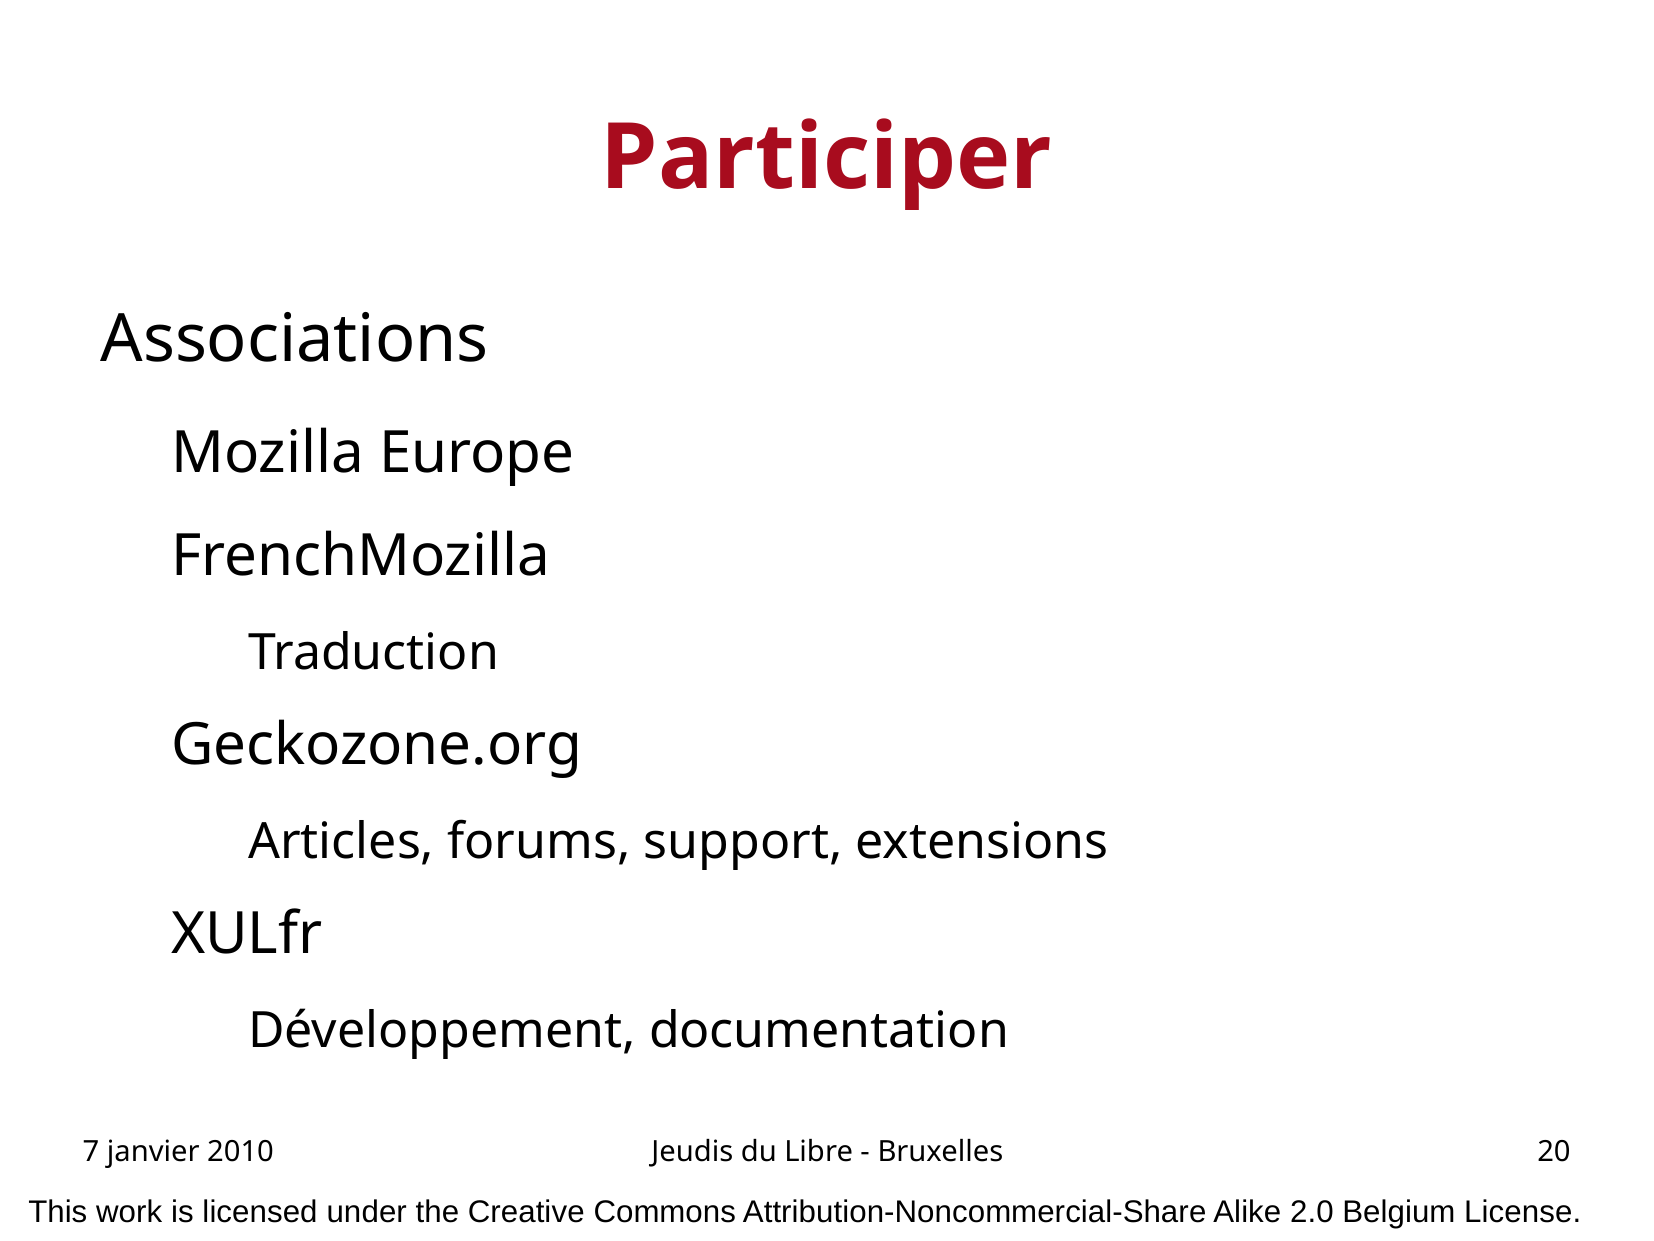

# Participer
Associations
Mozilla Europe
FrenchMozilla
Traduction
Geckozone.org
Articles, forums, support, extensions
XULfr
Développement, documentation
7 janvier 2010
Jeudis du Libre - Bruxelles
20
This work is licensed under the Creative Commons Attribution-Noncommercial-Share Alike 2.0 Belgium License.